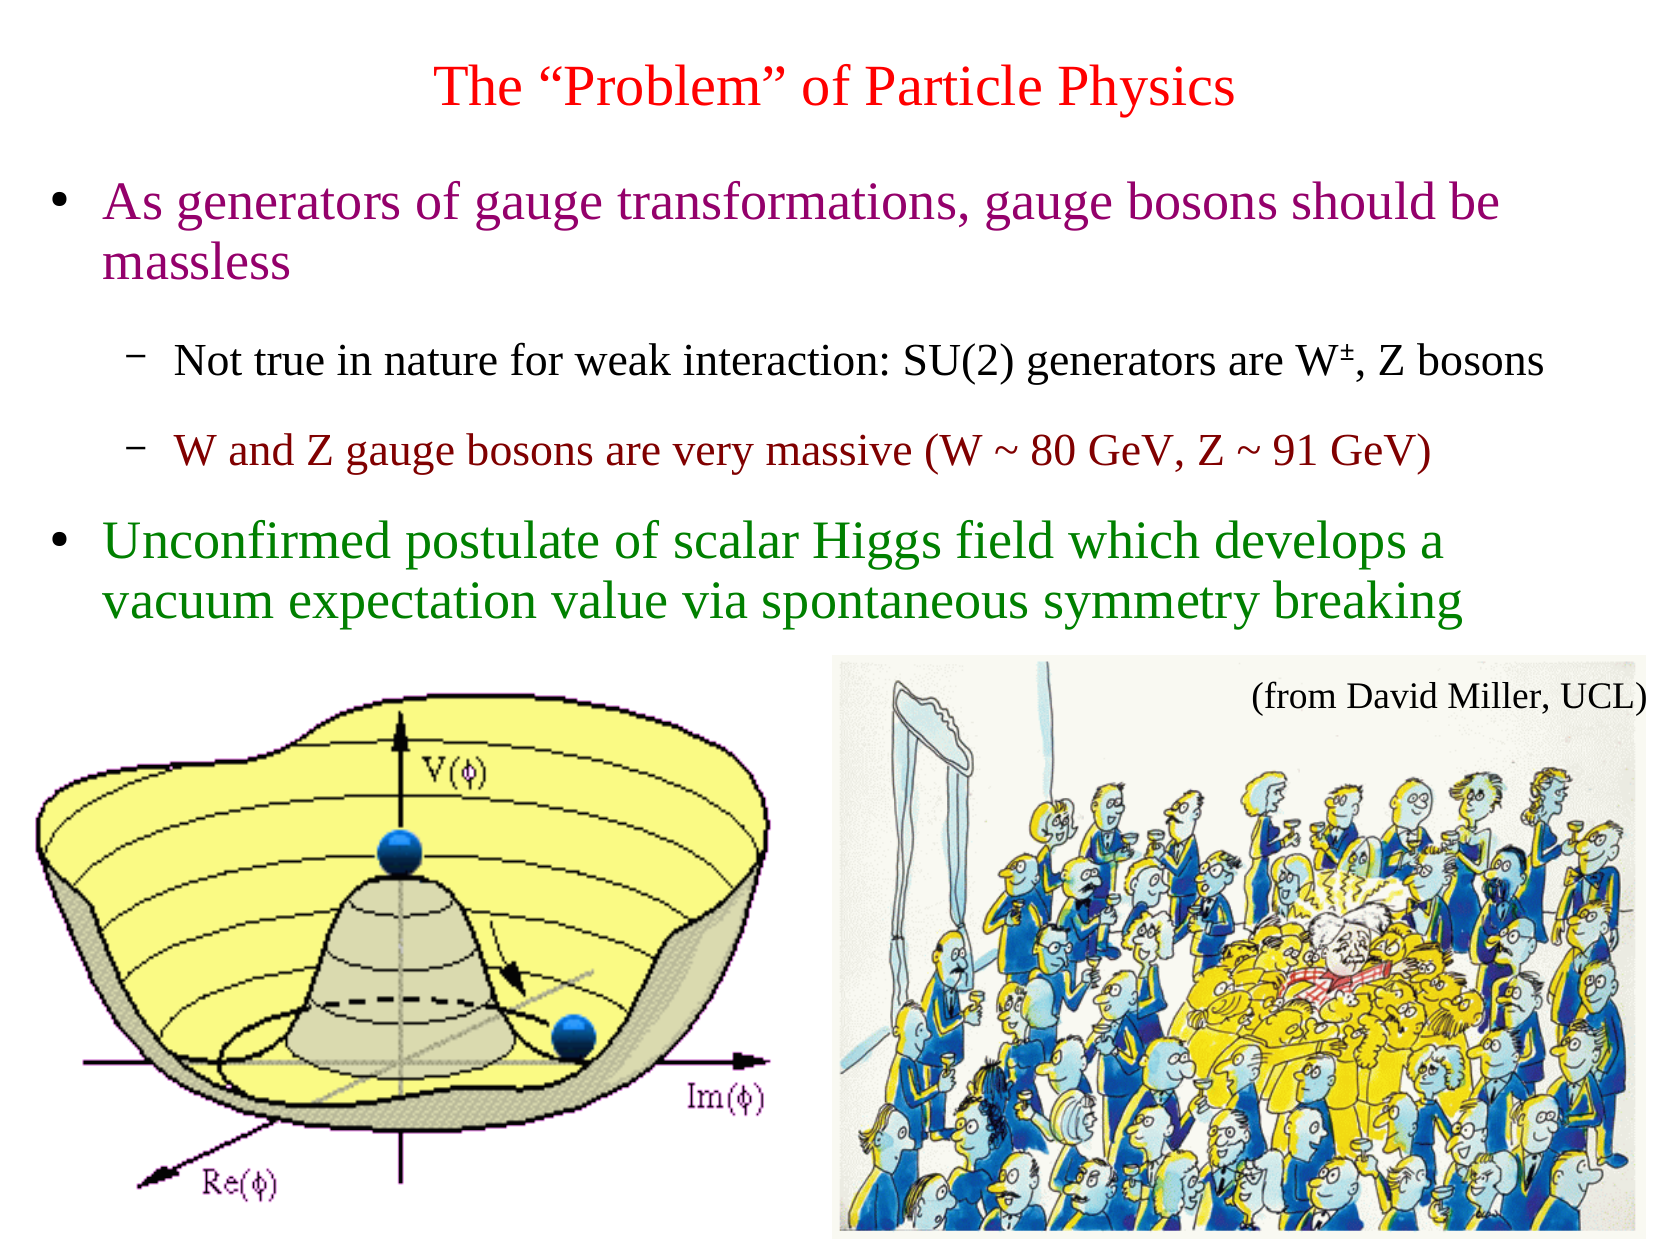

# The “Problem” of Particle Physics
As generators of gauge transformations, gauge bosons should be massless
Not true in nature for weak interaction: SU(2) generators are W±, Z bosons
W and Z gauge bosons are very massive (W ~ 80 GeV, Z ~ 91 GeV)
Unconfirmed postulate of scalar Higgs field which develops a vacuum expectation value via spontaneous symmetry breaking
(from David Miller, UCL)